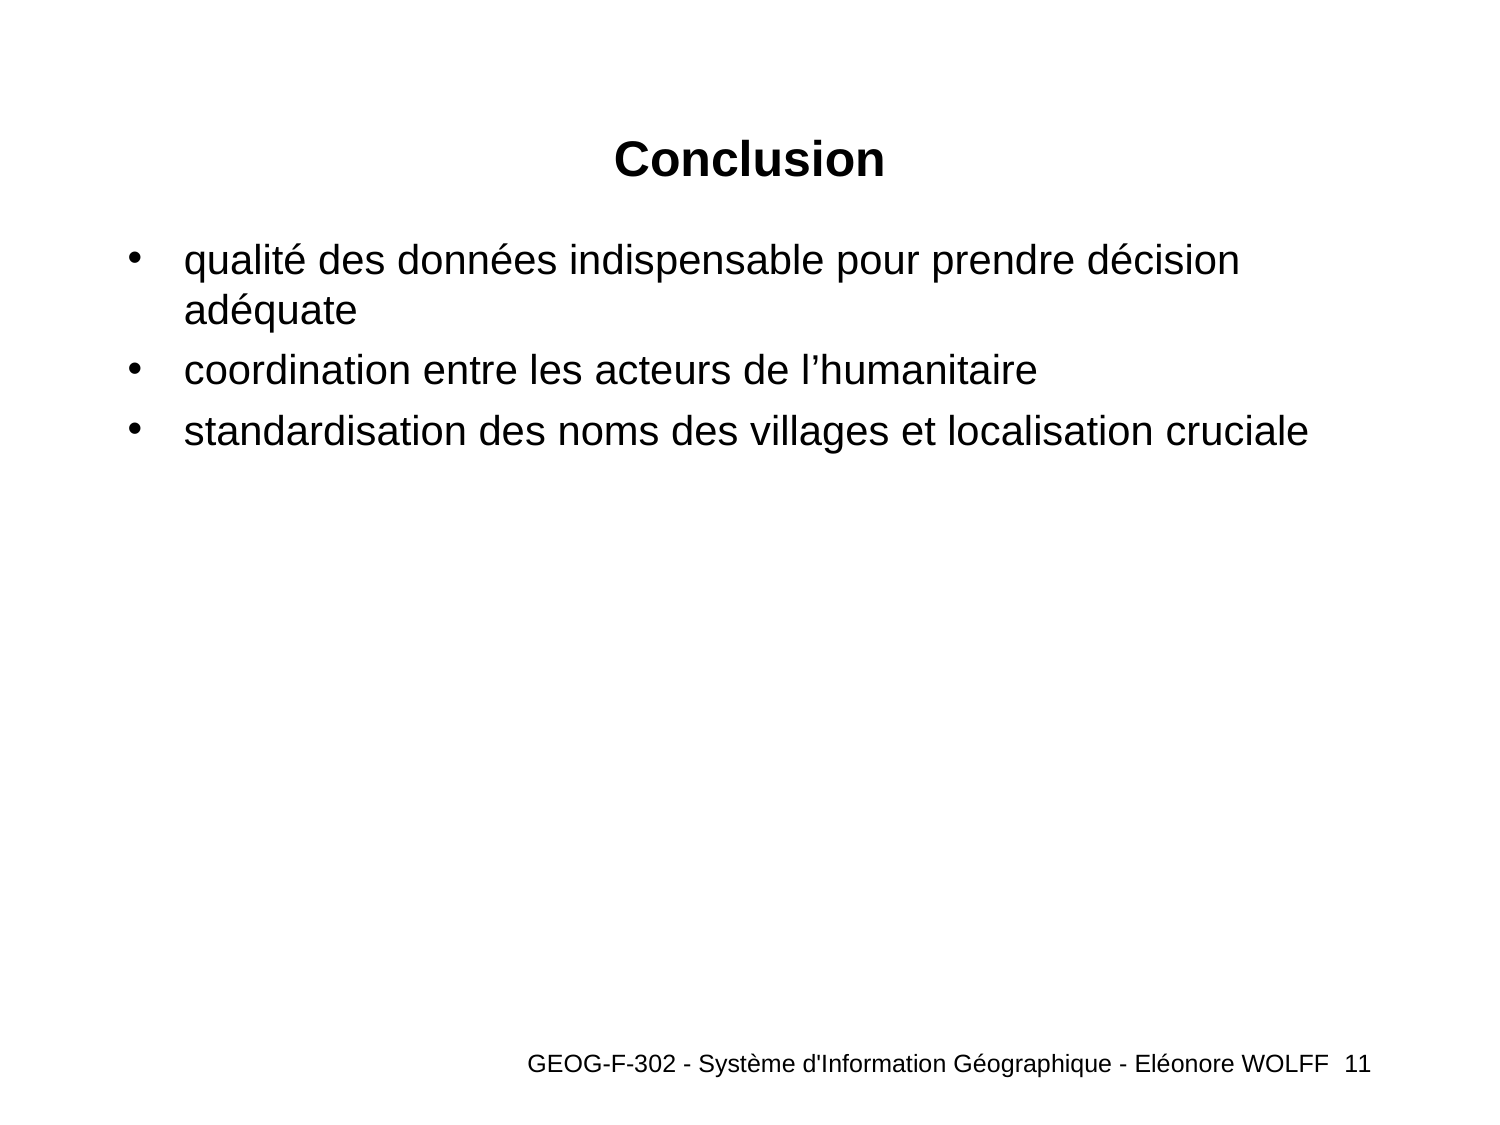

# Conclusion
qualité des données indispensable pour prendre décision adéquate
coordination entre les acteurs de l’humanitaire
standardisation des noms des villages et localisation cruciale
GEOG-F-302 - Système d'Information Géographique - Eléonore WOLFF